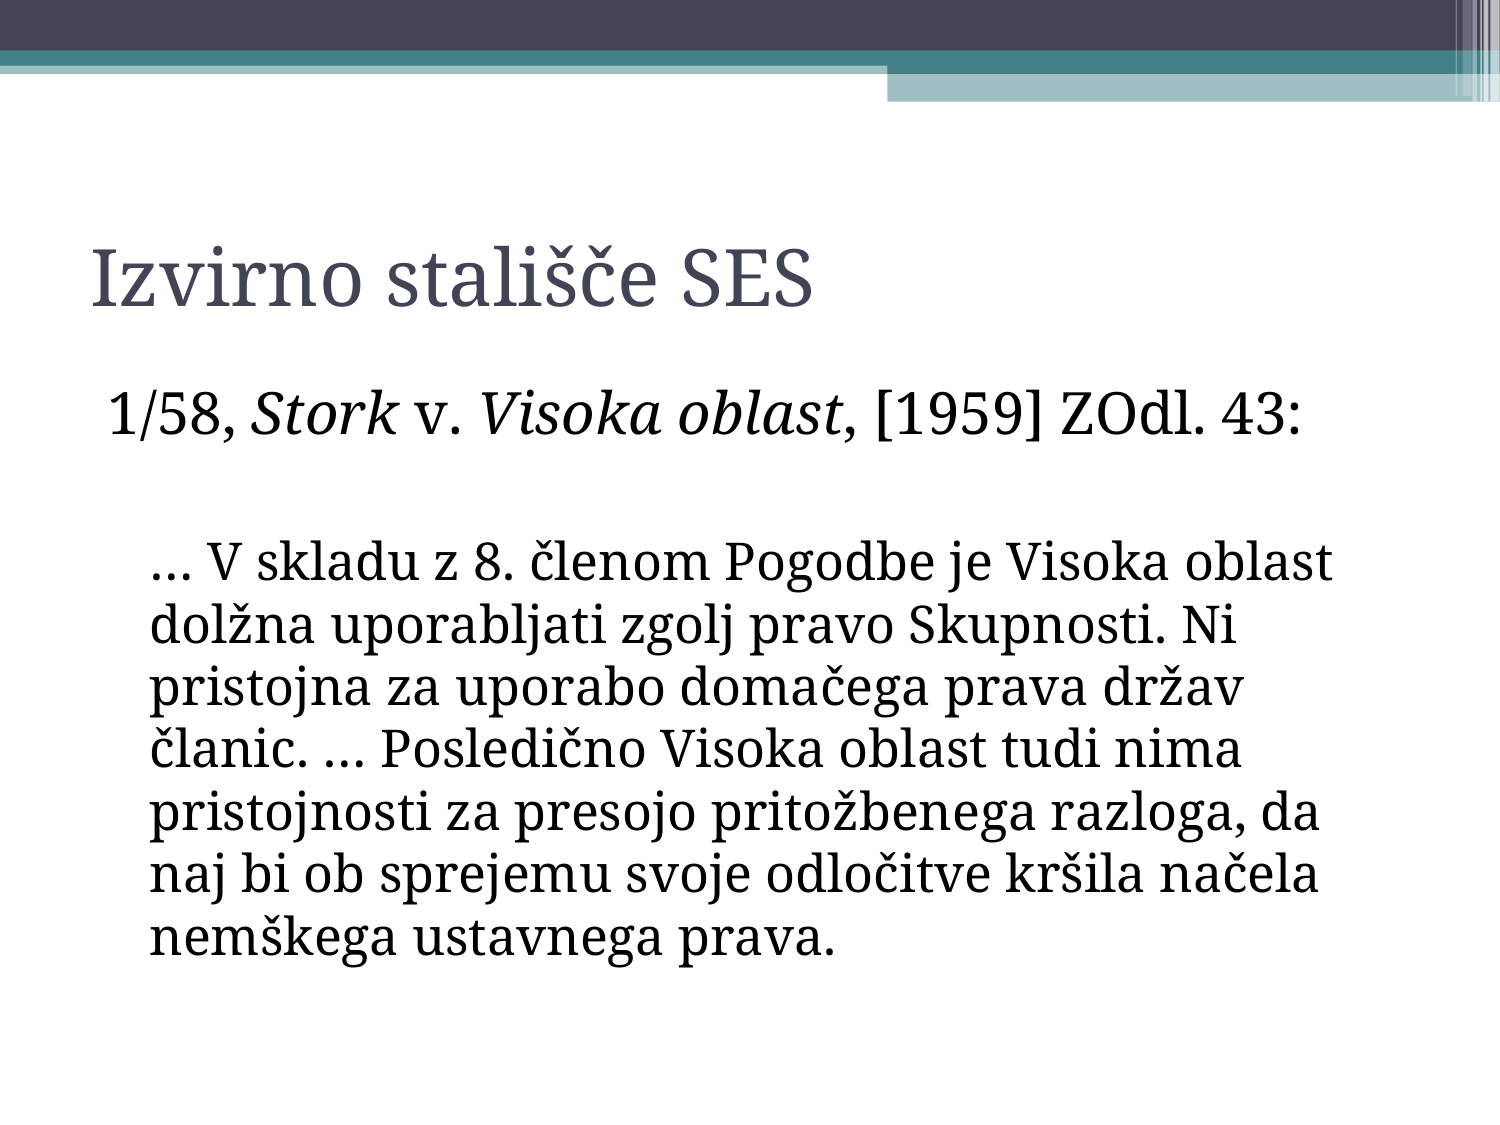

# Izvirno stališče SES
1/58, Stork v. Visoka oblast, [1959] ZOdl. 43:
	… V skladu z 8. členom Pogodbe je Visoka oblast dolžna uporabljati zgolj pravo Skupnosti. Ni pristojna za uporabo domačega prava držav članic. … Posledično Visoka oblast tudi nima pristojnosti za presojo pritožbenega razloga, da naj bi ob sprejemu svoje odločitve kršila načela nemškega ustavnega prava.